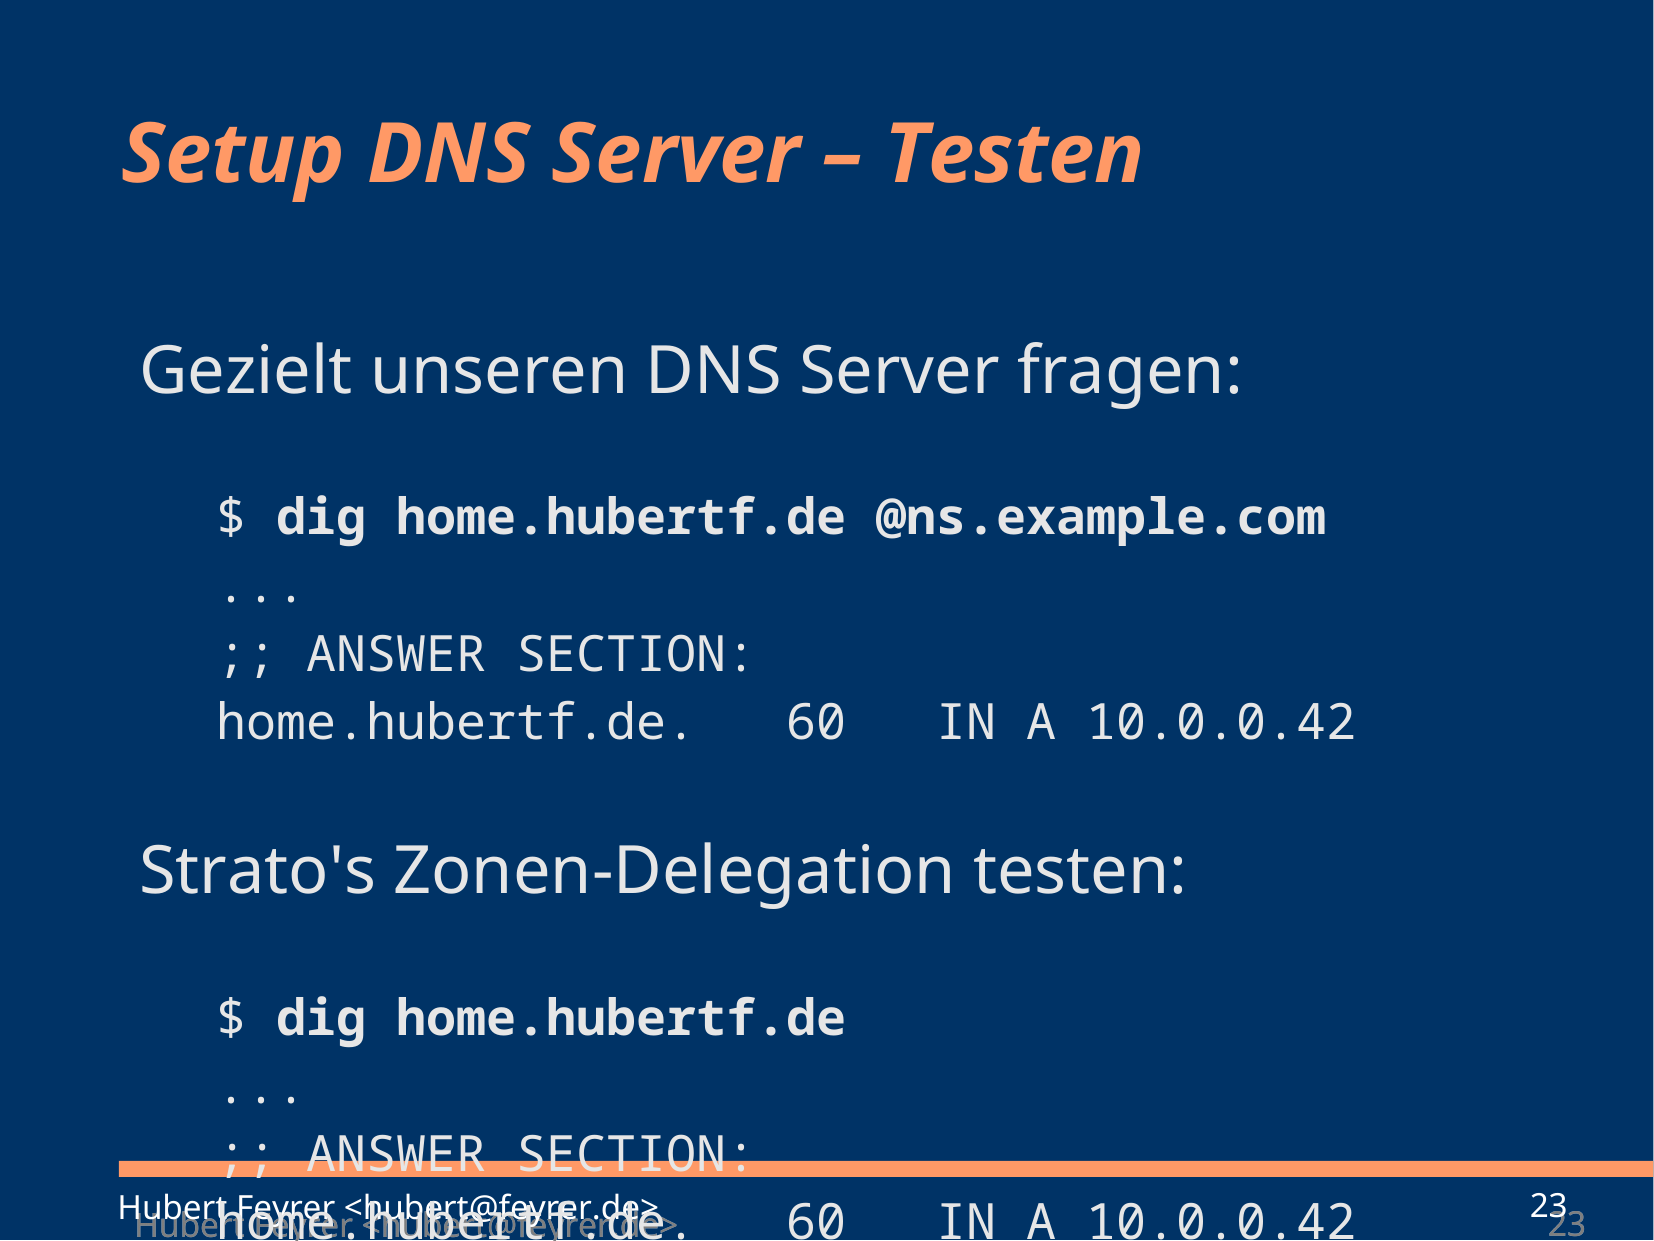

# Setup DNS Server – Testen
Gezielt unseren DNS Server fragen:
$ dig home.hubertf.de @ns.example.com
...
;; ANSWER SECTION:
home.hubertf.de. 60 IN A 10.0.0.42
Strato's Zonen-Delegation testen:
$ dig home.hubertf.de
...
;; ANSWER SECTION:
home.hubertf.de. 60 IN A 10.0.0.42